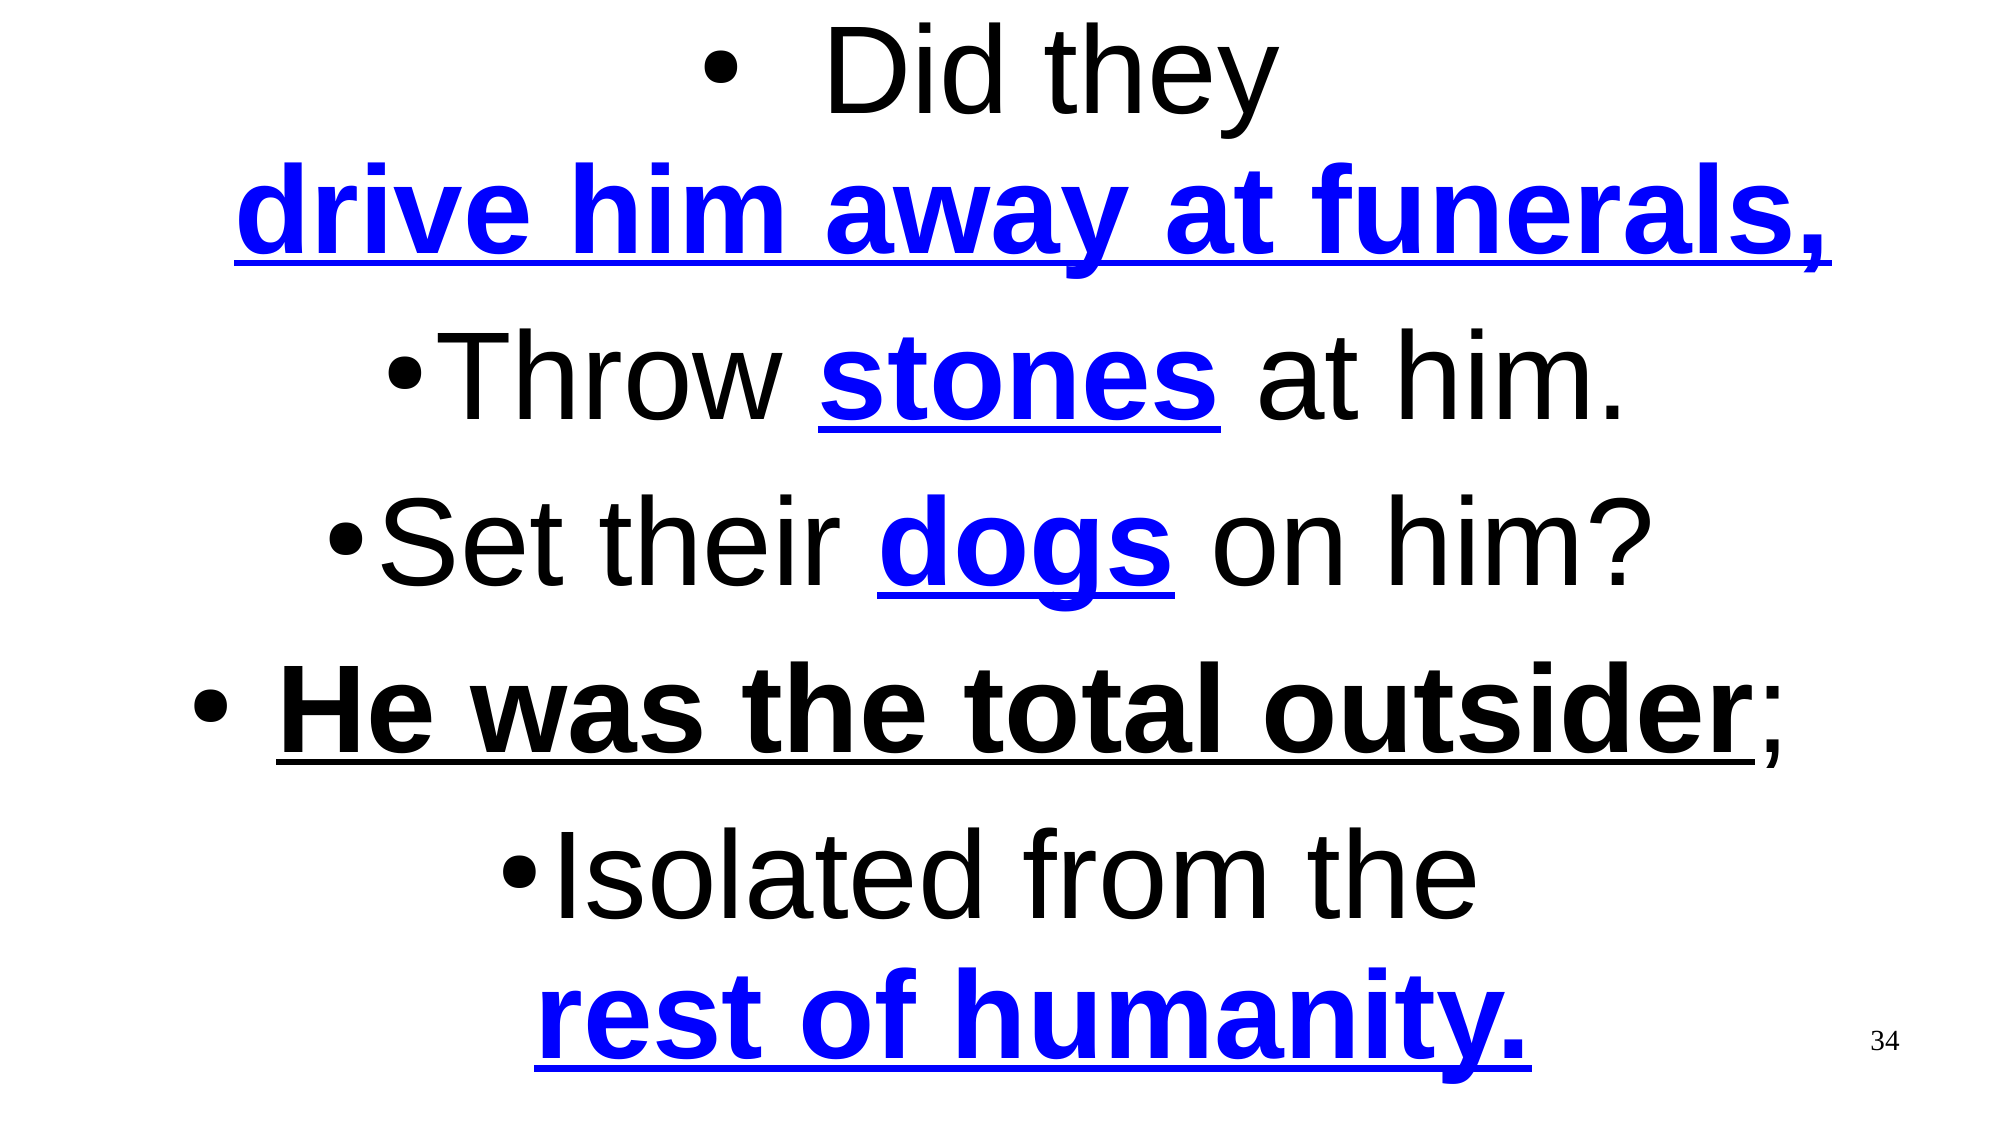

# Did they drive him away at funerals,
Throw stones at him.
Set their dogs on him?
 He was the total outsider;
Isolated from the
rest of humanity.
34